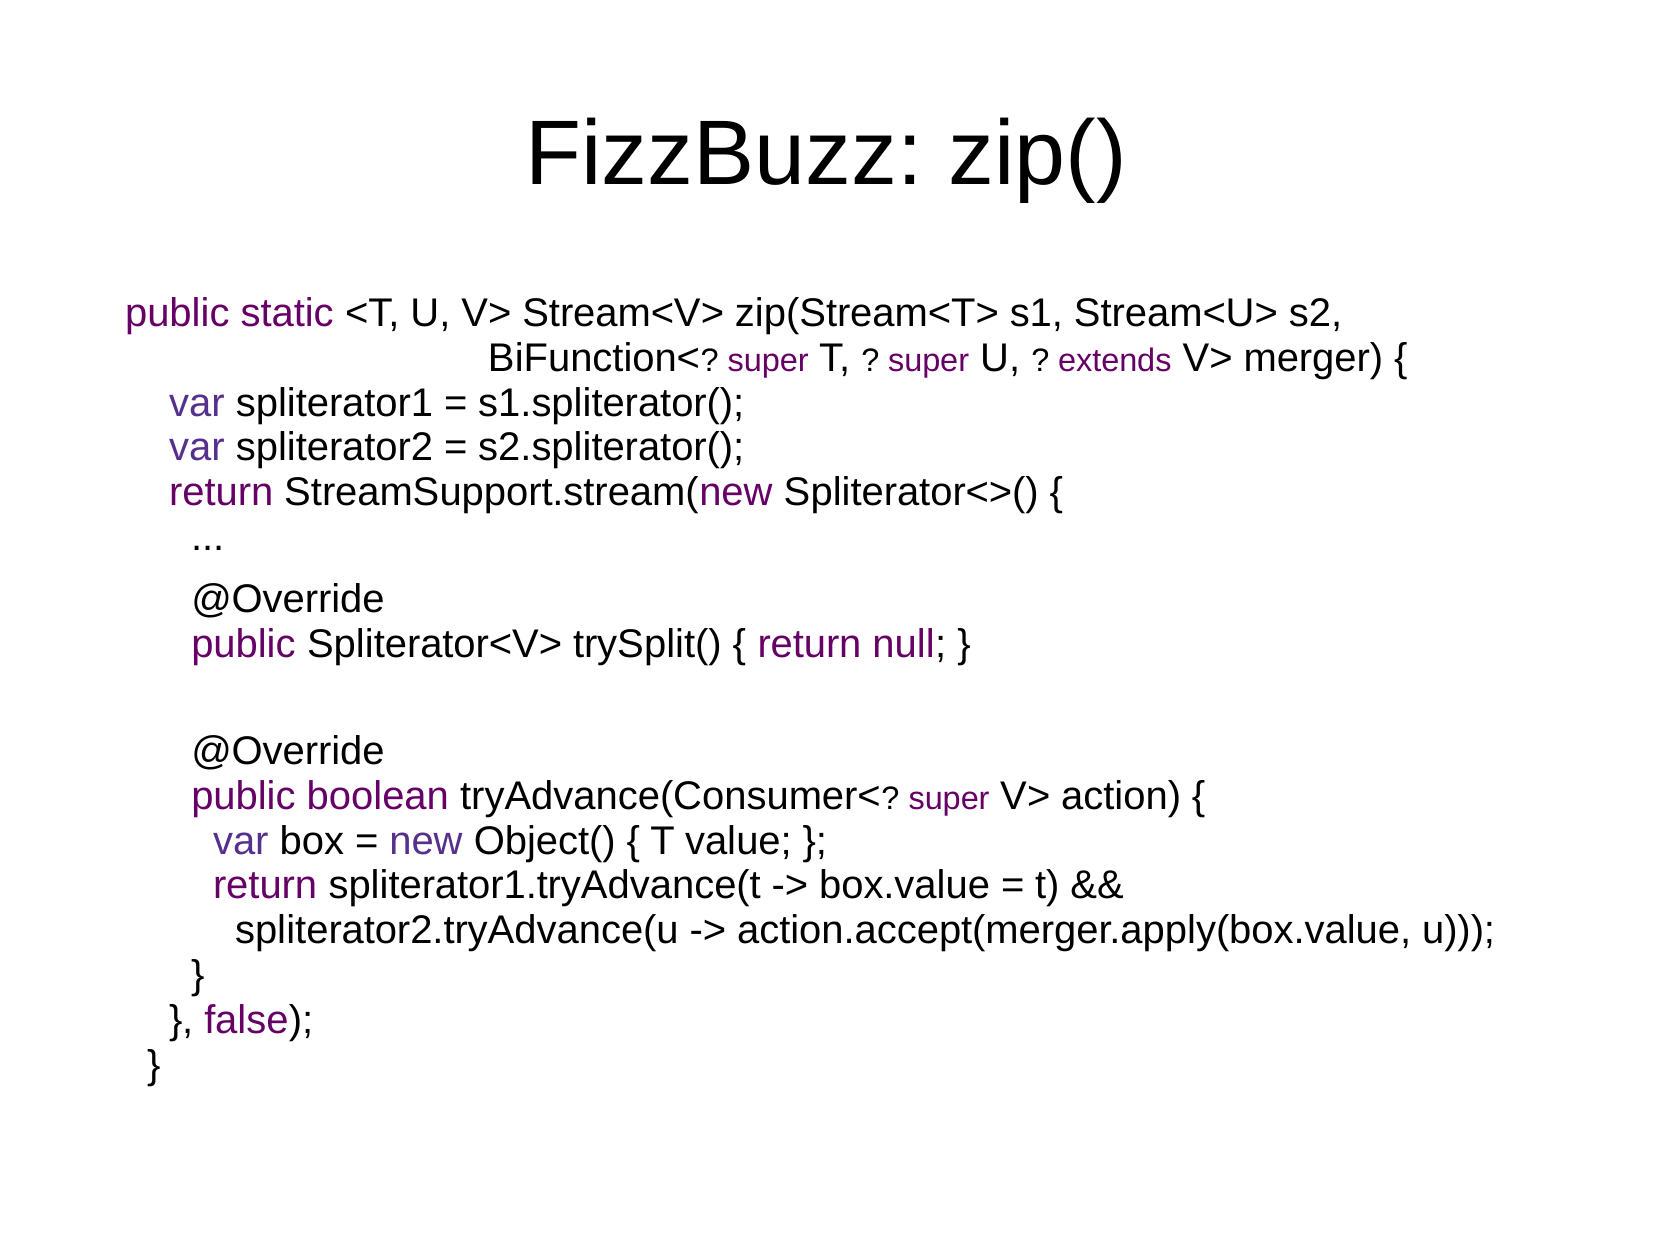

# FizzBuzz: zip()
public static <T, U, V> Stream<V> zip(Stream<T> s1, Stream<U> s2,
 BiFunction<? super T, ? super U, ? extends V> merger) {
 var spliterator1 = s1.spliterator();
 var spliterator2 = s2.spliterator();
 return StreamSupport.stream(new Spliterator<>() {
 ...
 @Override
 public Spliterator<V> trySplit() { return null; }
 @Override
 public boolean tryAdvance(Consumer<? super V> action) {
 var box = new Object() { T value; };
 return spliterator1.tryAdvance(t -> box.value = t) &&
 spliterator2.tryAdvance(u -> action.accept(merger.apply(box.value, u)));
 }
 }, false);
 }